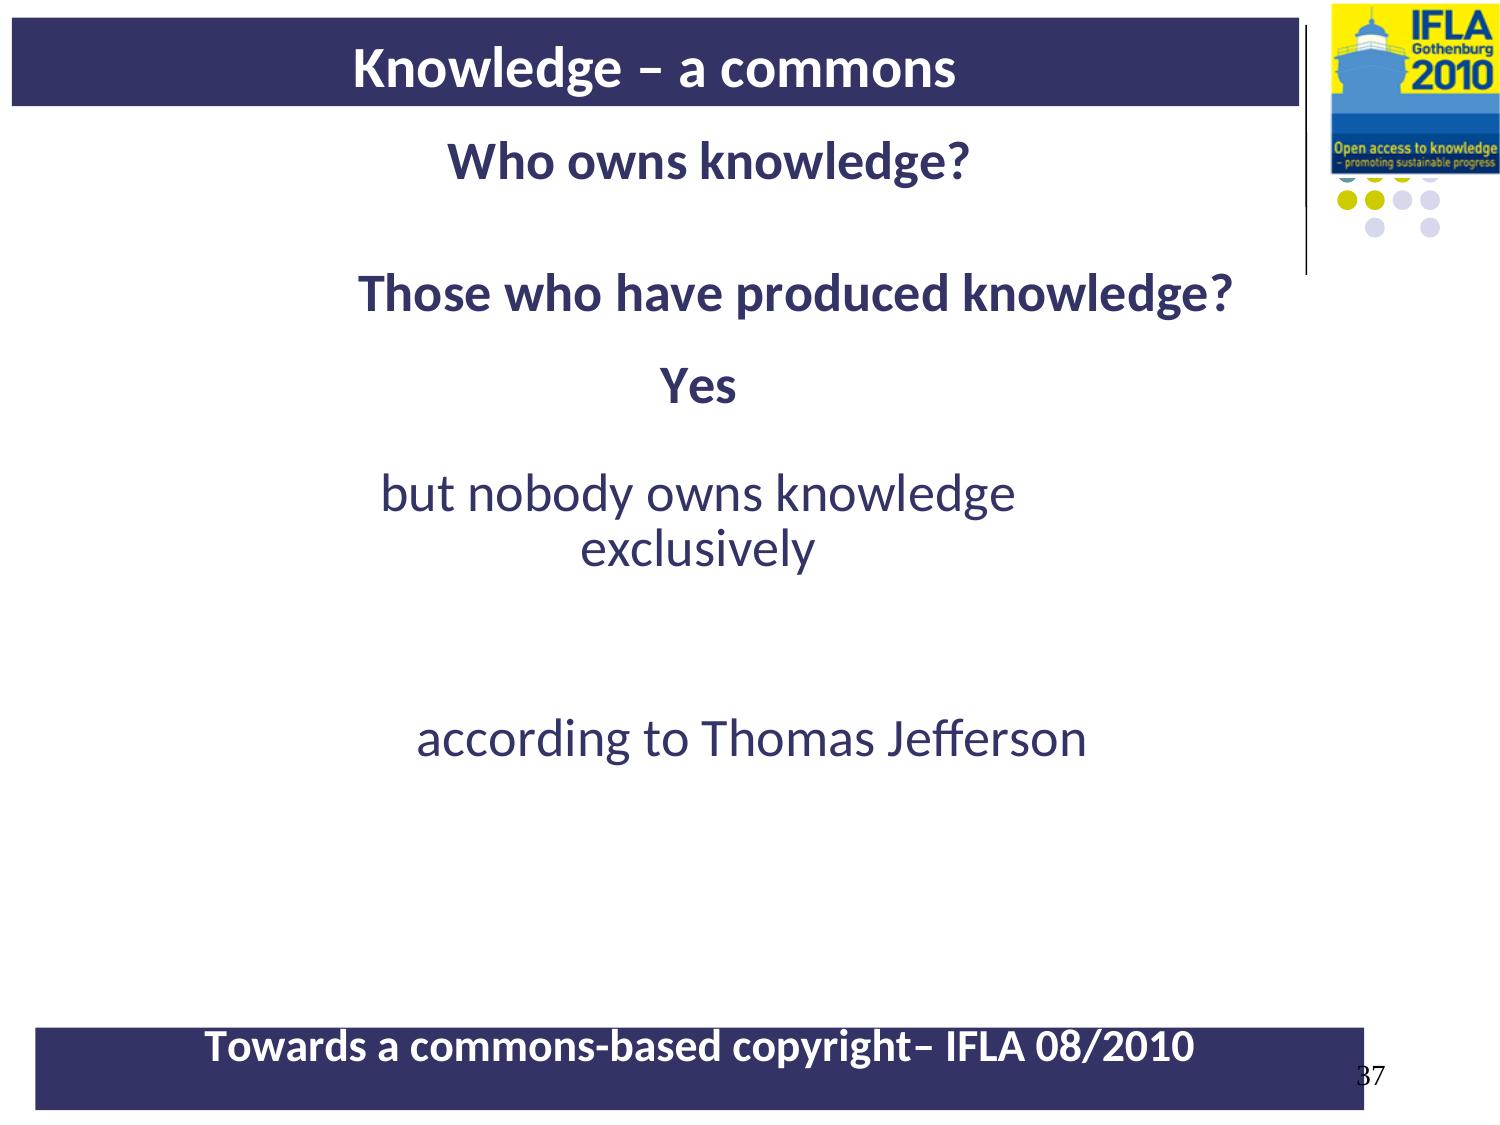

# Knowledge – a commons
Who owns knowledge?
Those who have produced knowledge?
Yes
but nobody owns knowledge exclusively
according to Thomas Jefferson